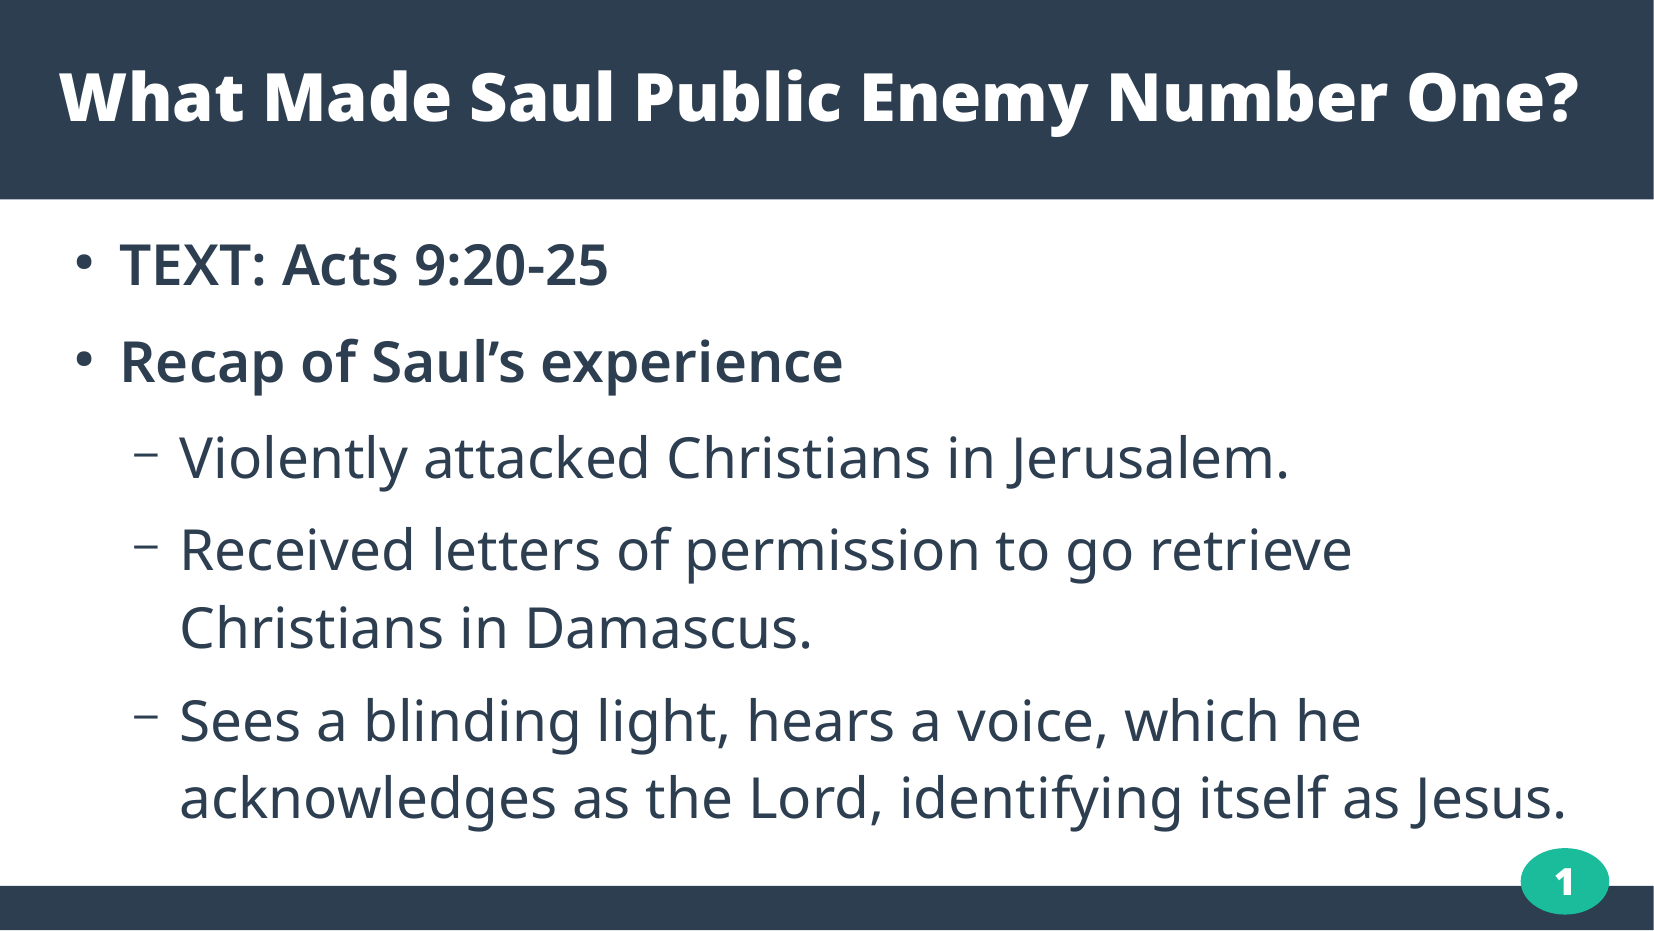

# What Made Saul Public Enemy Number One?
TEXT: Acts 9:20-25
Recap of Saul’s experience
Violently attacked Christians in Jerusalem.
Received letters of permission to go retrieve Christians in Damascus.
Sees a blinding light, hears a voice, which he acknowledges as the Lord, identifying itself as Jesus.
1